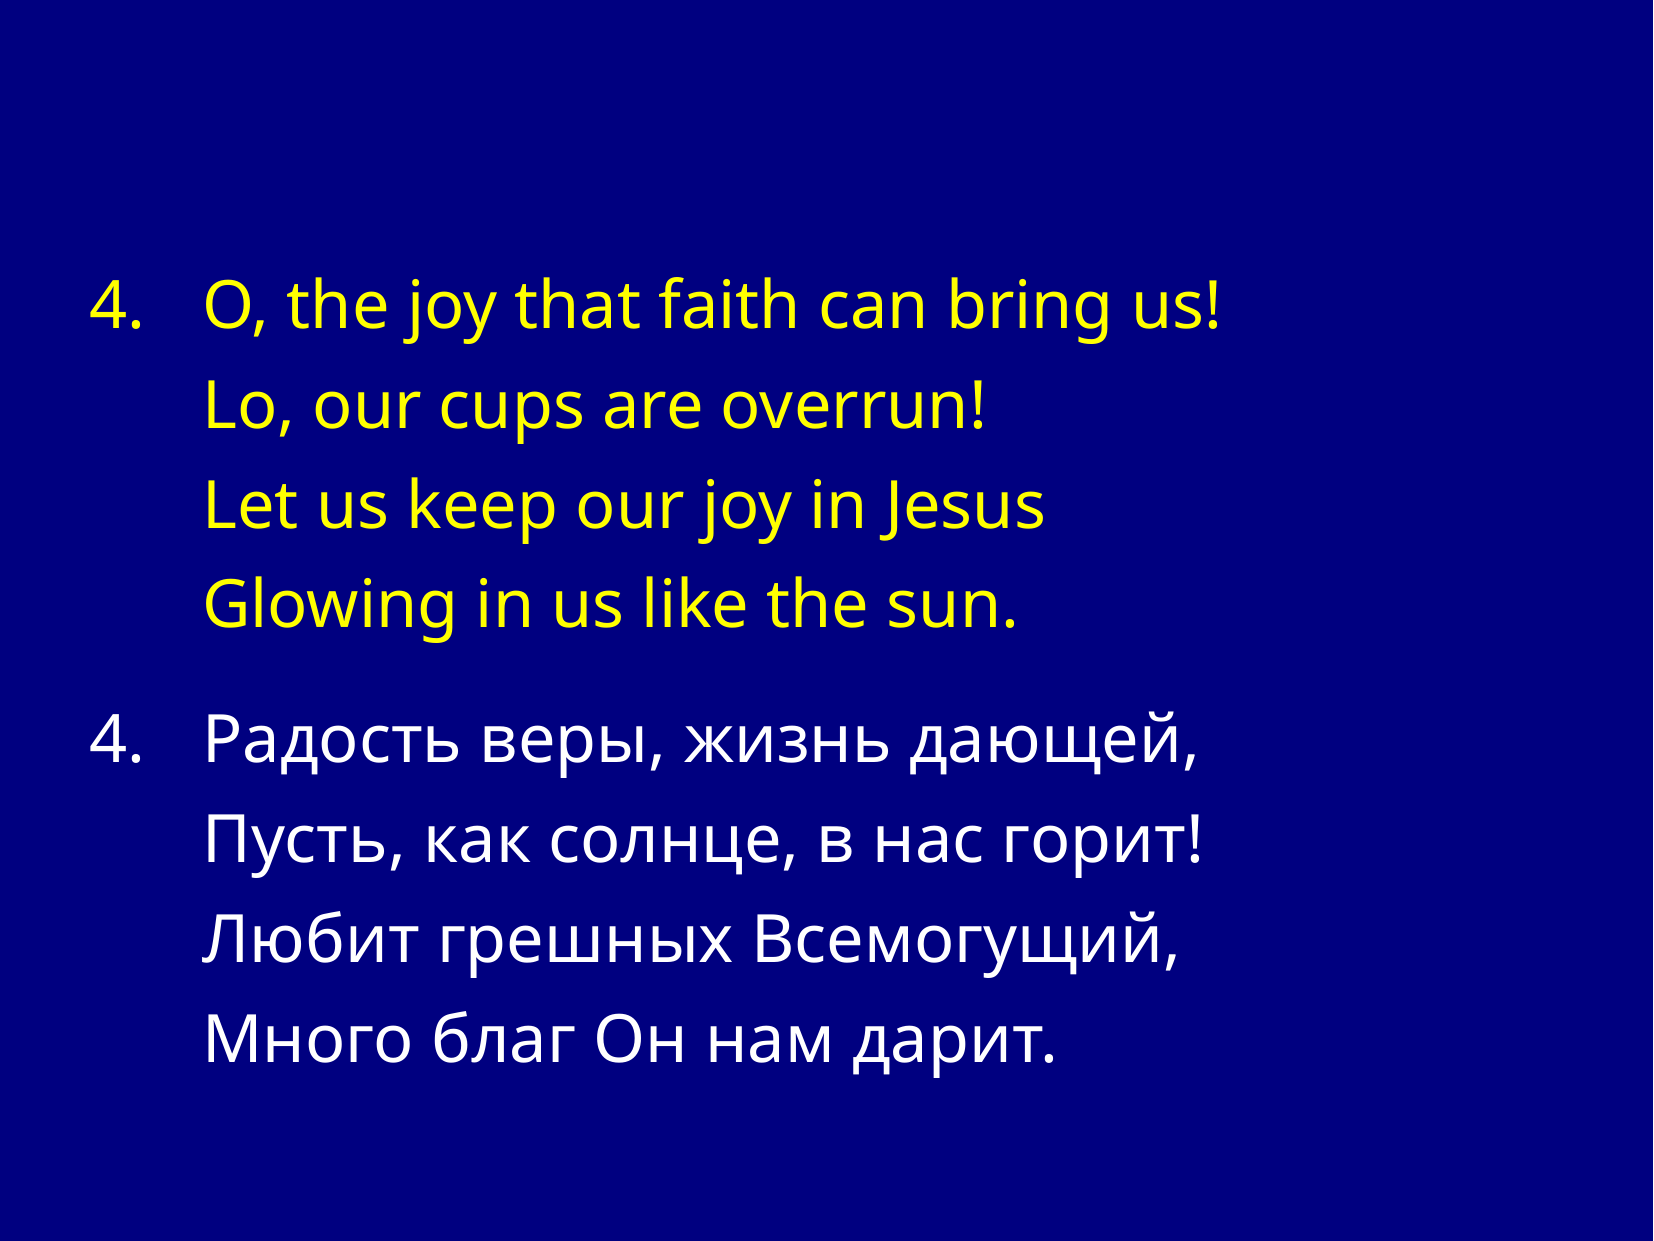

4.	O, the joy that faith can bring us!
	Lo, our cups are overrun!
	Let us keep our joy in Jesus
	Glowing in us like the sun.
4.	Радость веры, жизнь дающей,
	Пусть, как солнце, в нас горит!
	Любит грешных Всемогущий,
	Много благ Он нам дарит.